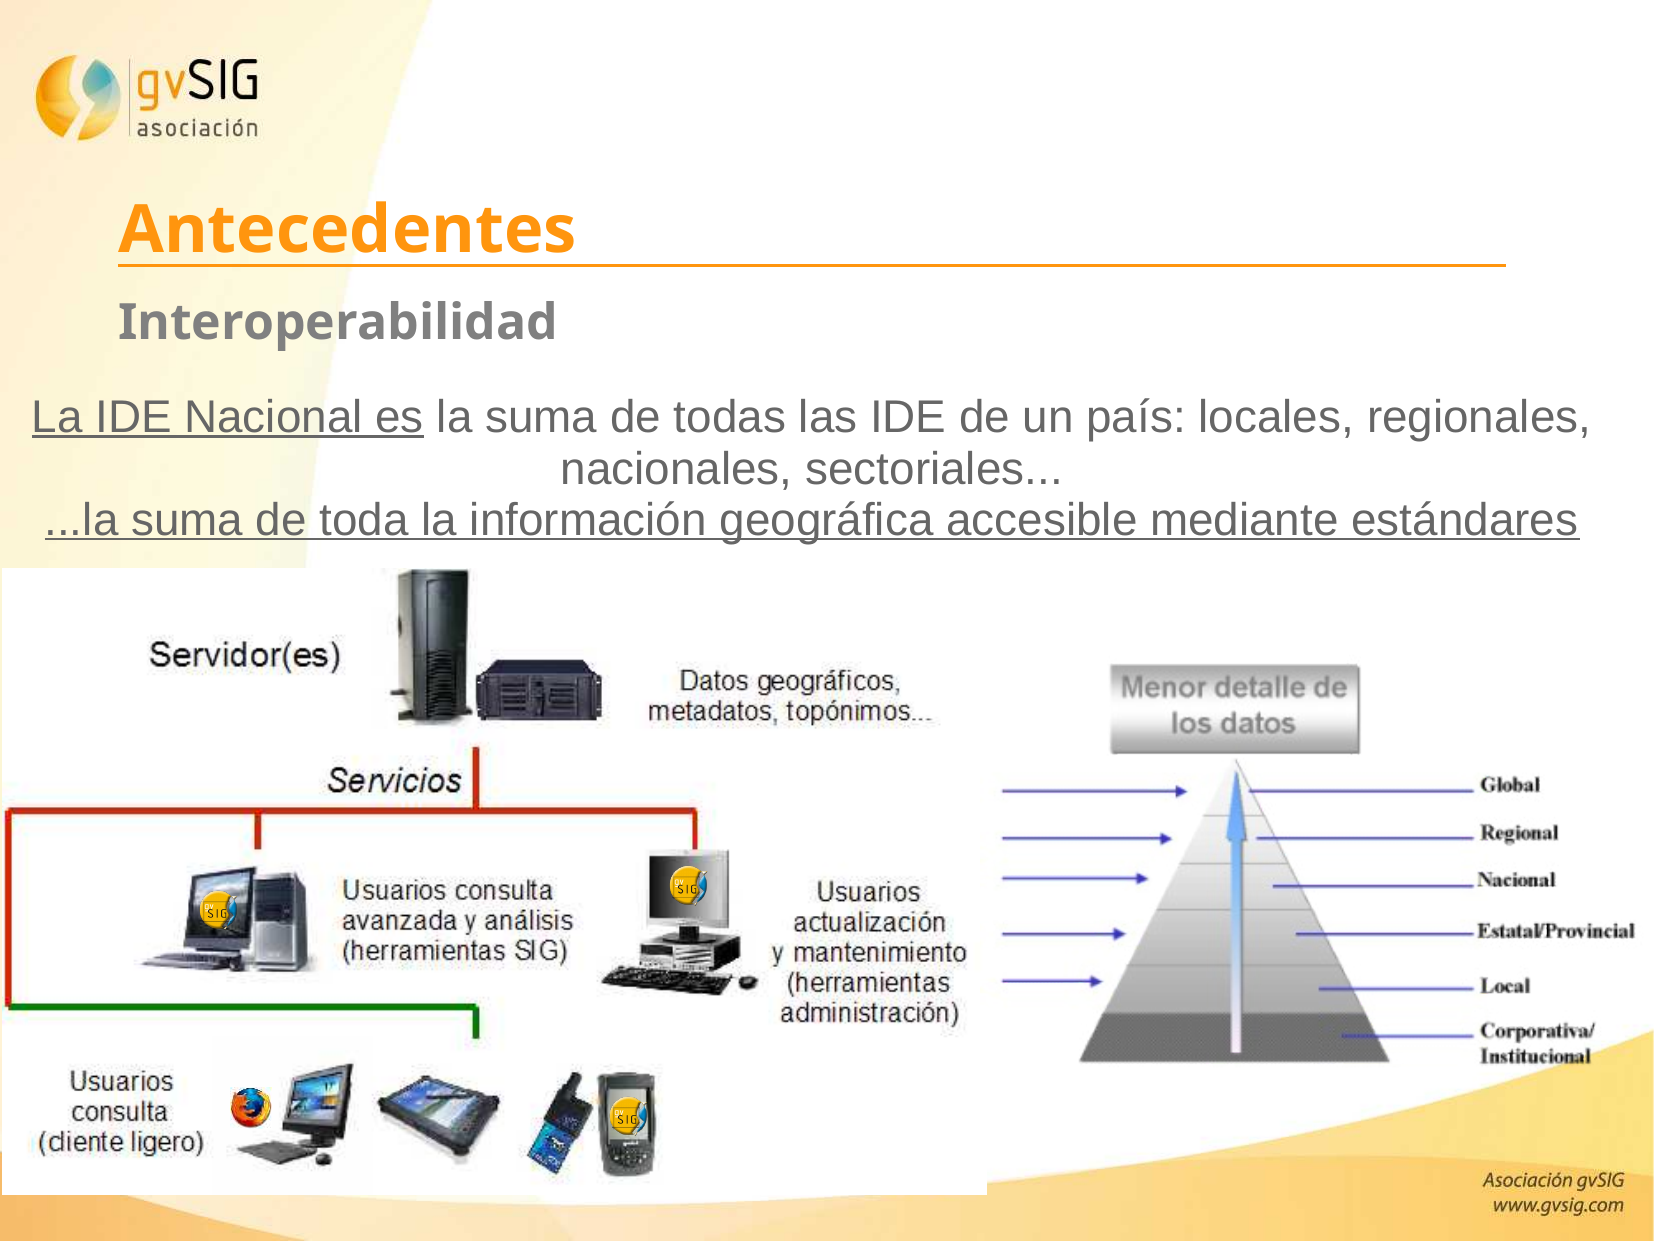

# Antecedentes
Interoperabilidad
La IDE Nacional es la suma de todas las IDE de un país: locales, regionales, nacionales, sectoriales...
...la suma de toda la información geográfica accesible mediante estándares